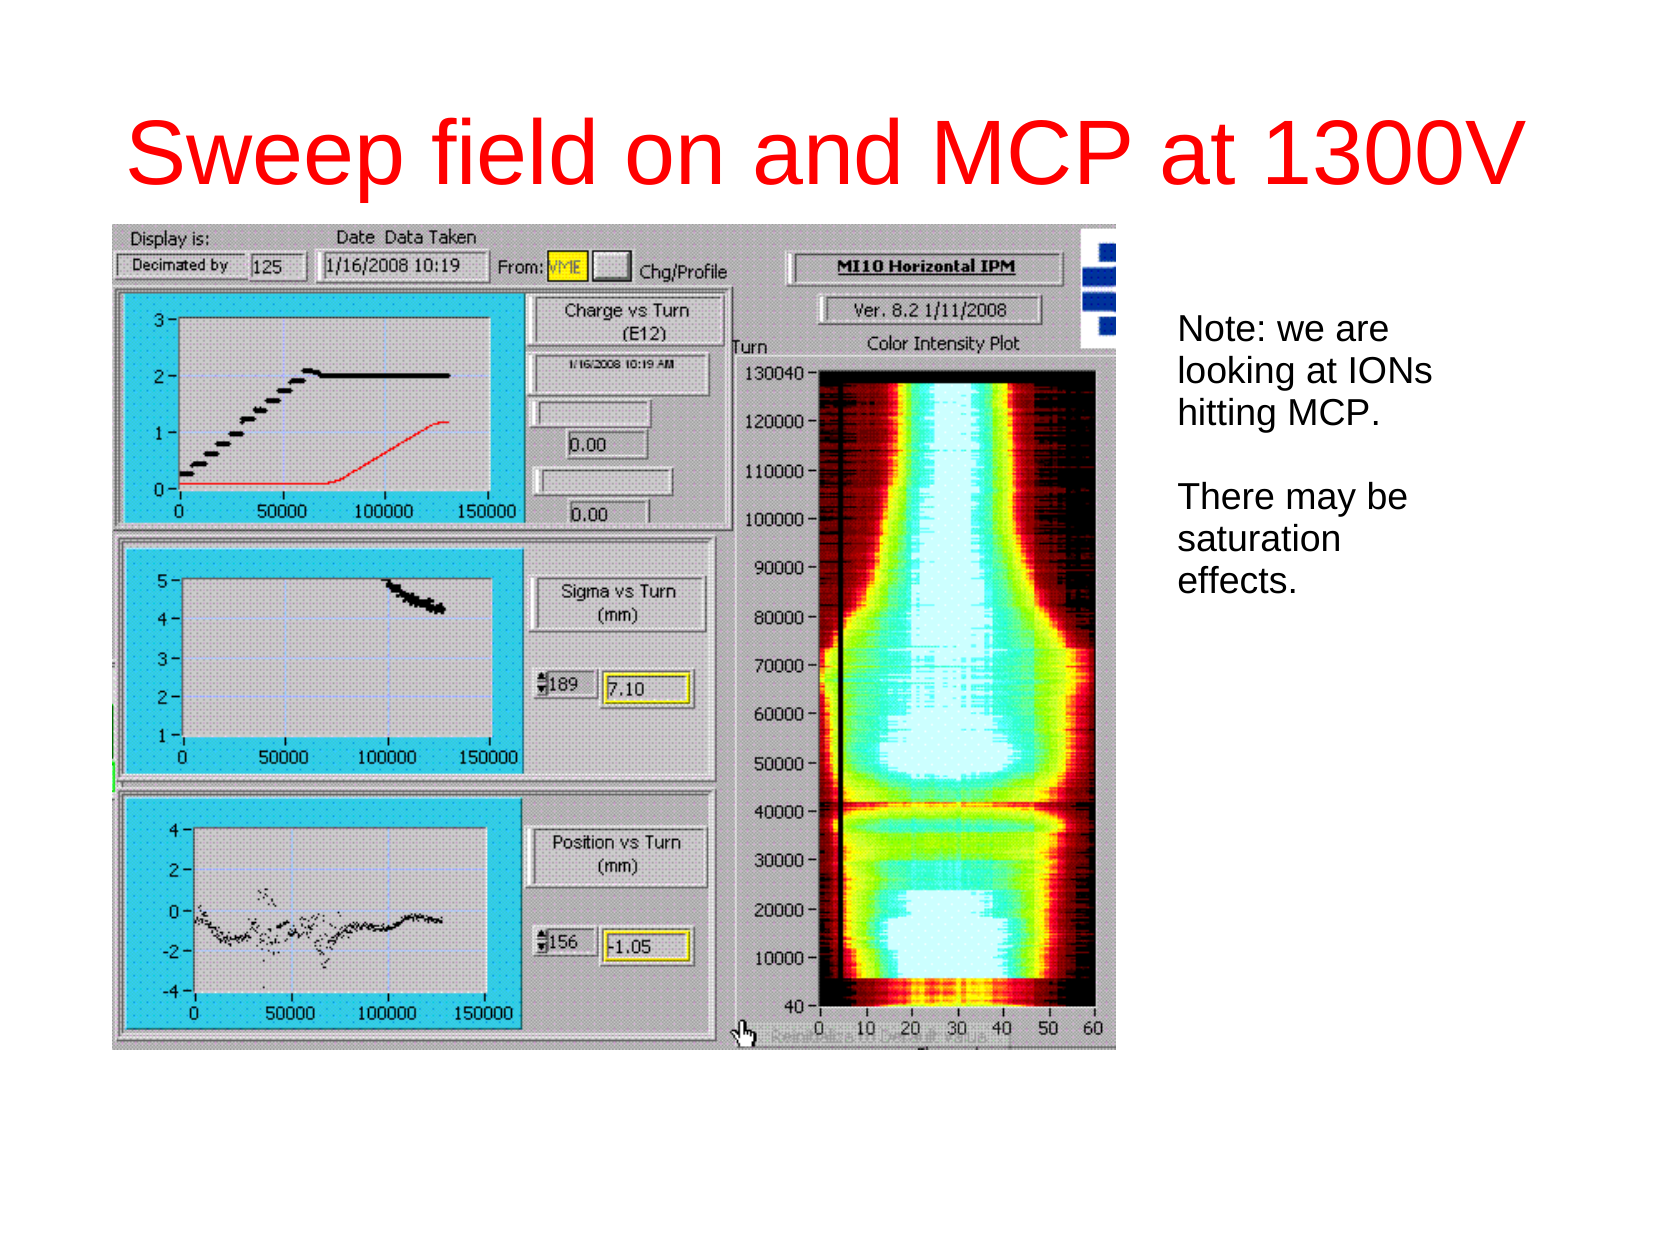

# Sweep field on and MCP at 1300V
Note: we are looking at IONs hitting MCP.
There may be saturation effects.